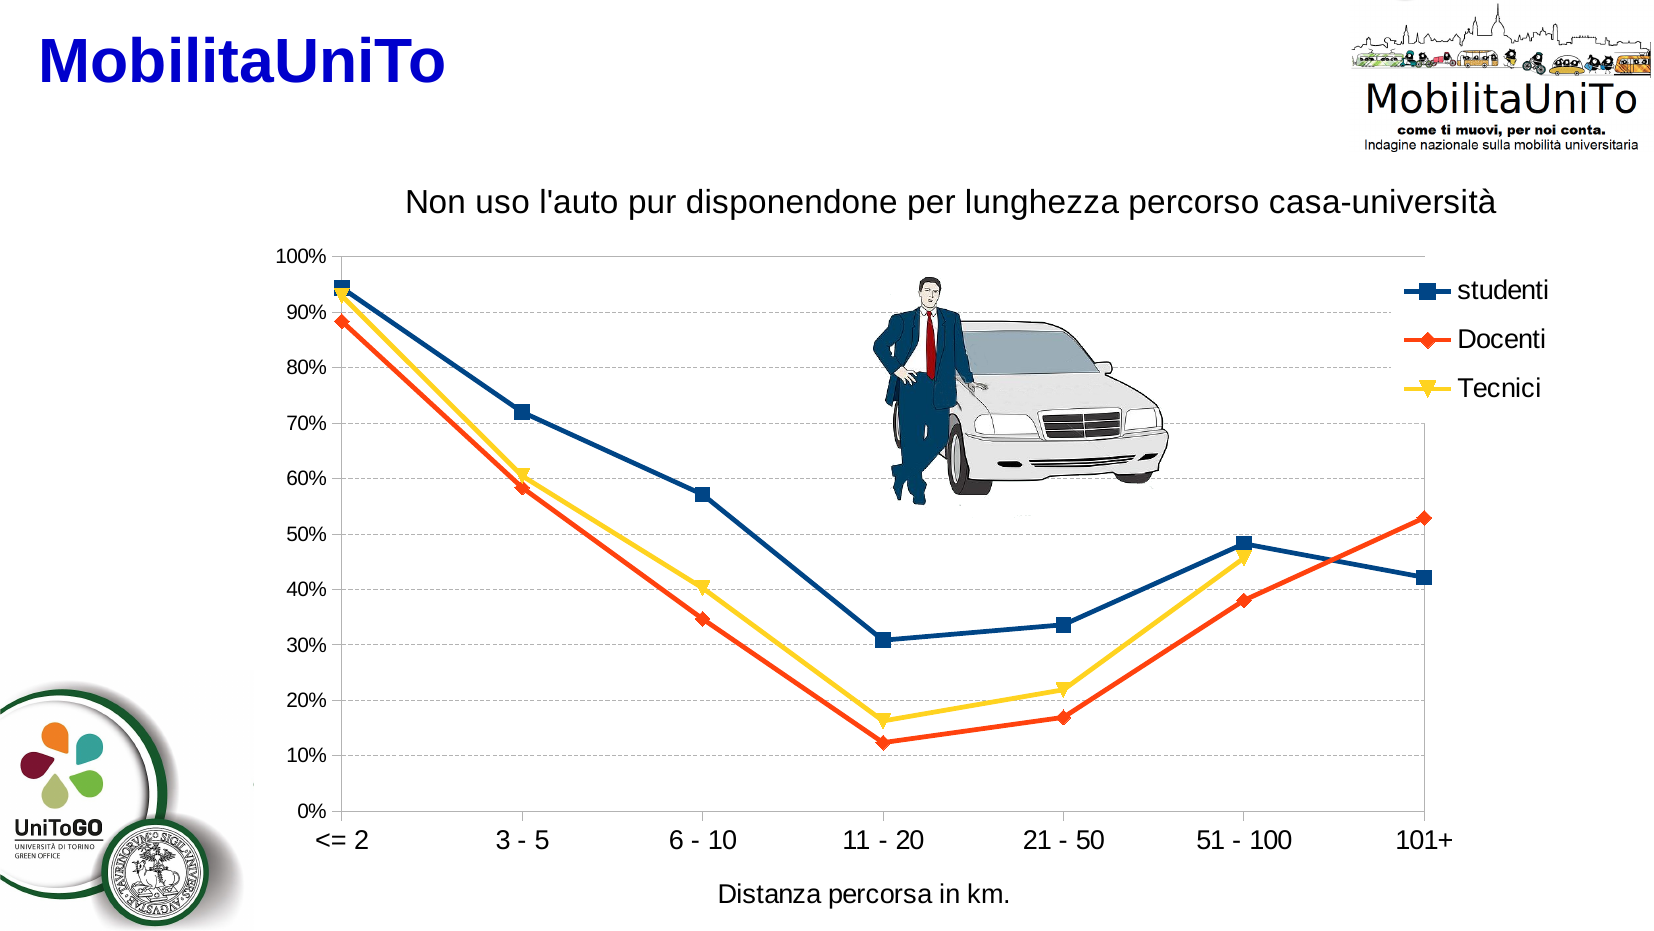

MobilitaUniTo
### Chart: Non uso l'auto pur disponendone per lunghezza percorso casa-università
| Category | studenti | Docenti | Tecnici |
|---|---|---|---|
| <= 2 | 0.944162436548223 | 0.883720930232558 | 0.929824561403509 |
| 3 - 5 | 0.72 | 0.583892617449664 | 0.604938271604938 |
| 6 - 10 | 0.571428571428572 | 0.346938775510204 | 0.402654867256637 |
| 11 - 20 | 0.308488612836439 | 0.123893805309735 | 0.162962962962963 |
| 21 - 50 | 0.336470588235294 | 0.169491525423729 | 0.219178082191781 |
| 51 - 100 | 0.482598607888632 | 0.380281690140845 | 0.456521739130435 |
| 101+ | 0.421875 | 0.529411764705882 | None |